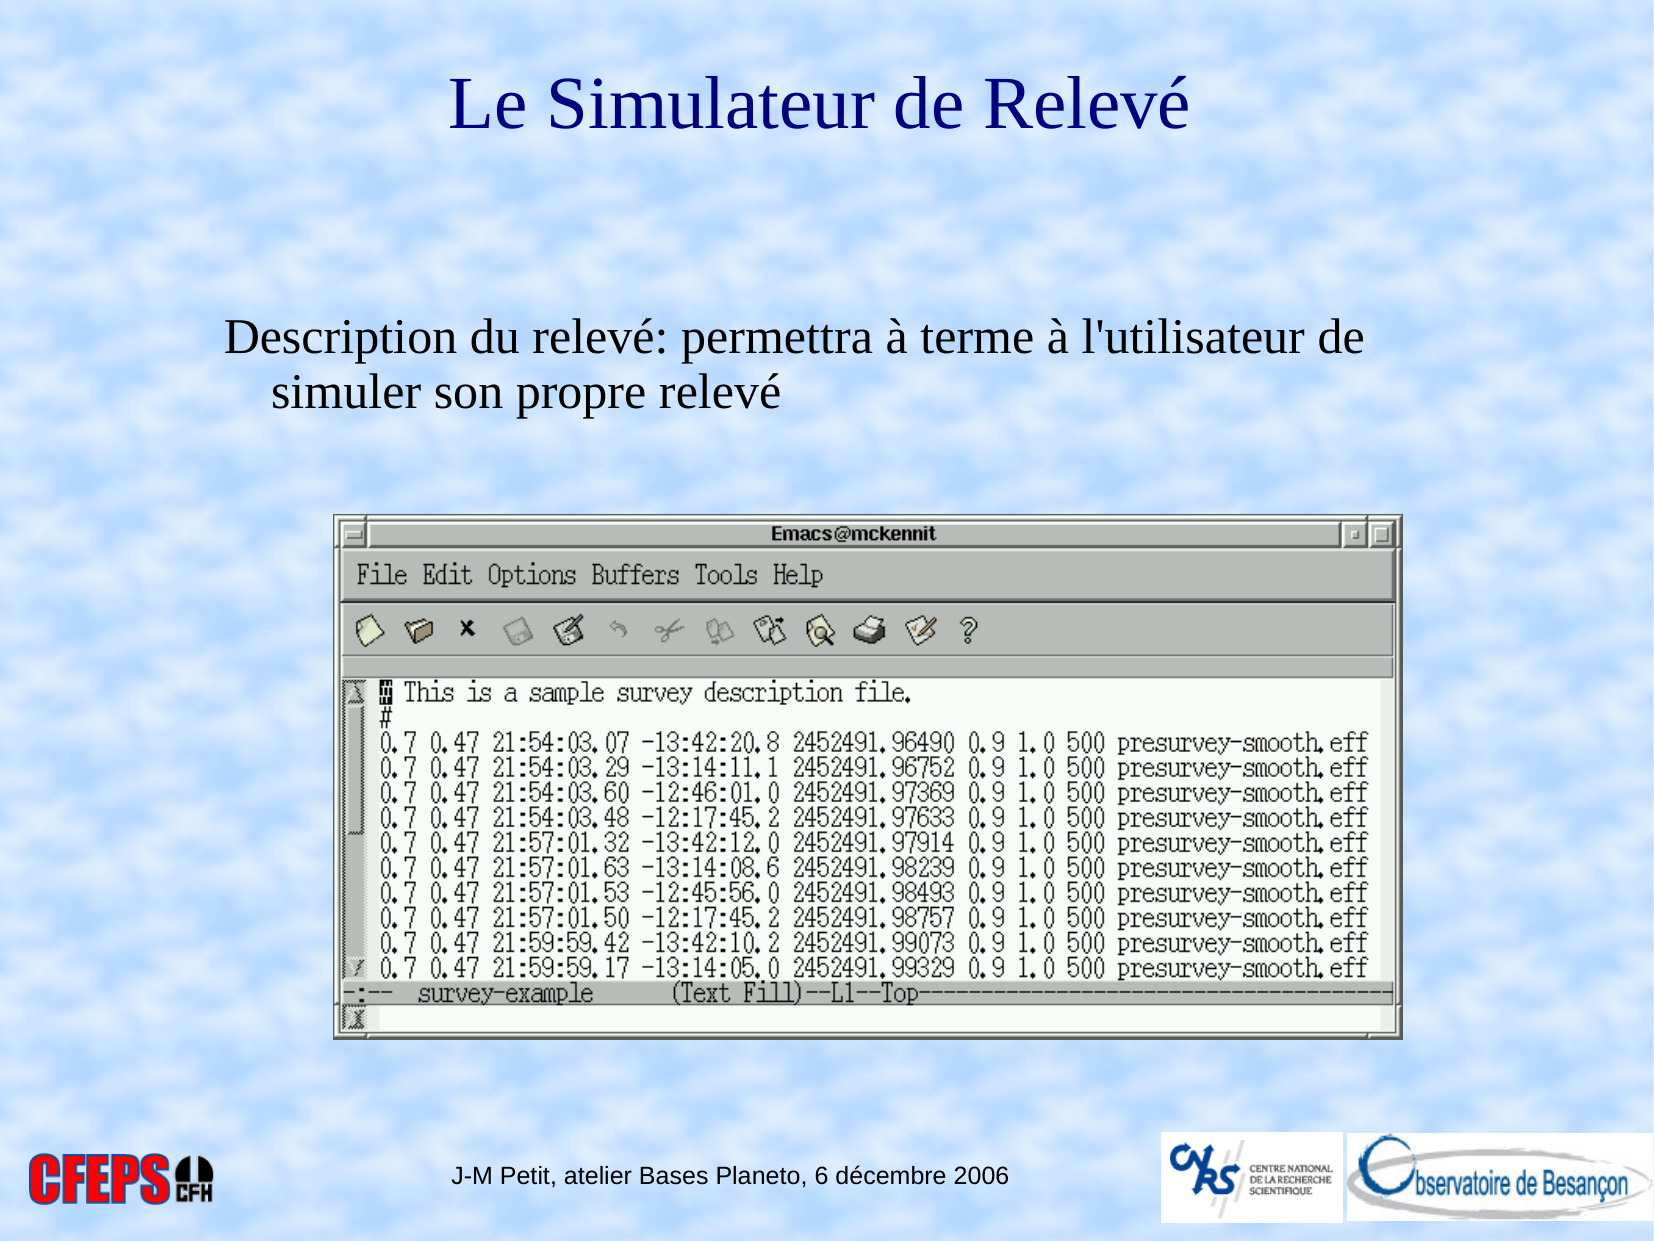

# Le Simulateur de Relevé
Description du relevé: permettra à terme à l'utilisateur de simuler son propre relevé